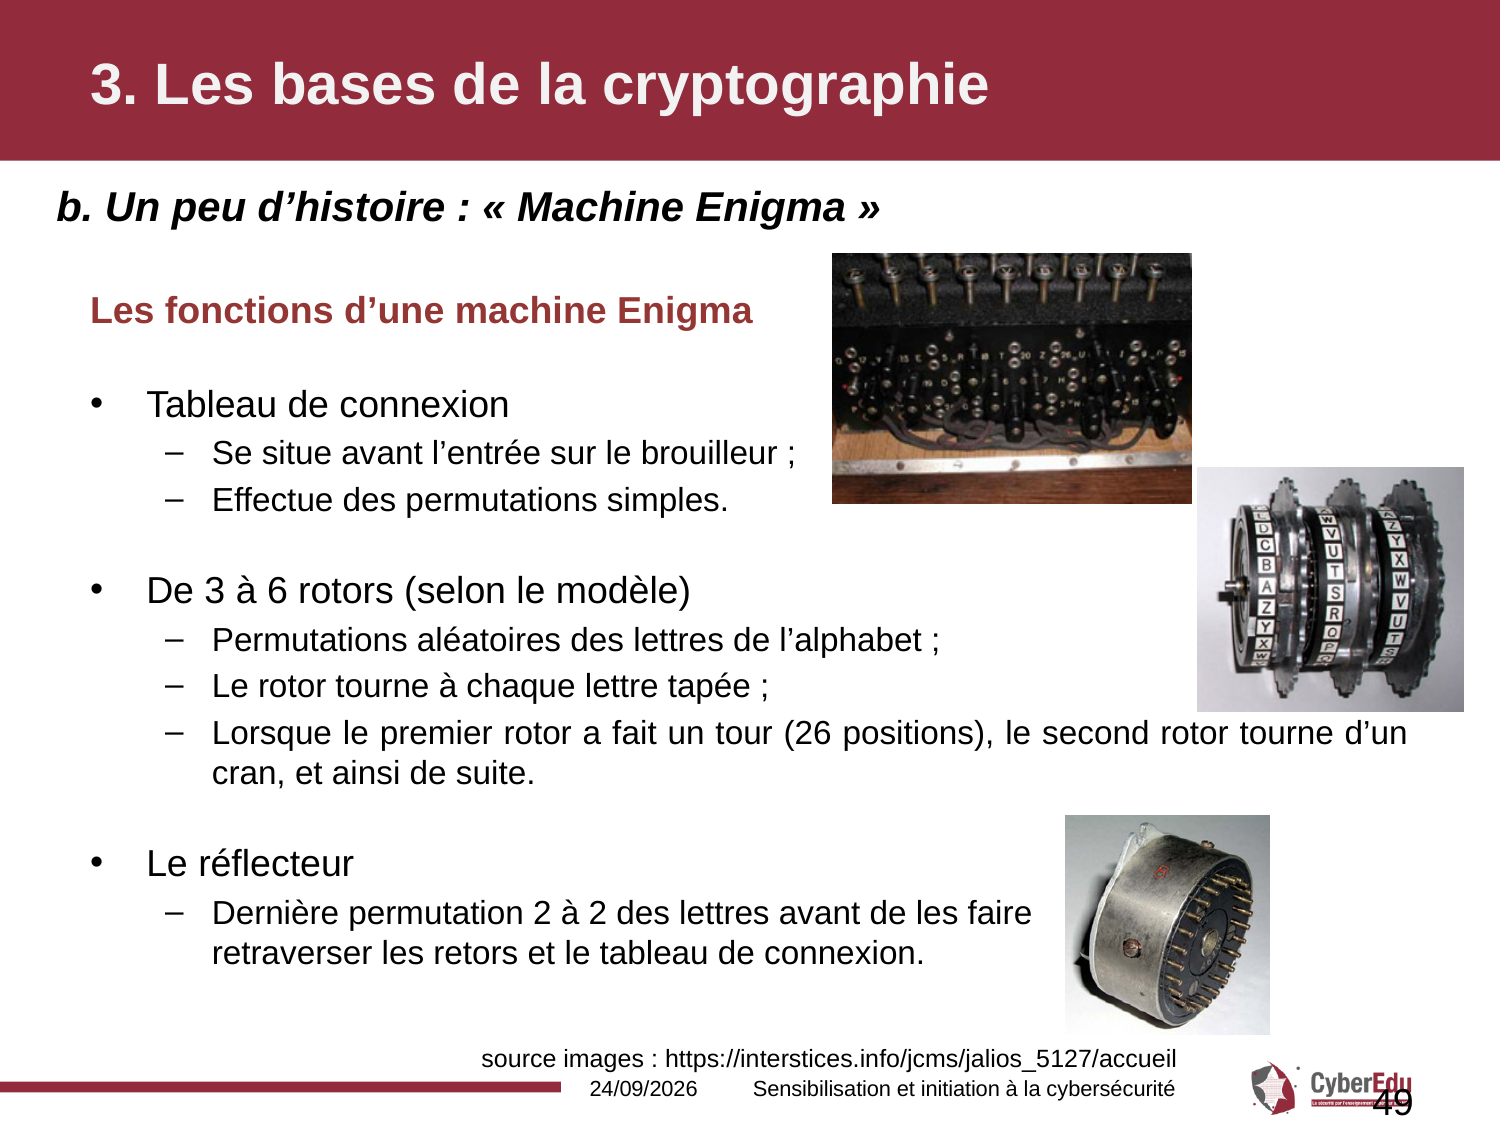

# 3. Les bases de la cryptographie
b. Un peu d’histoire : « Machine Enigma »
Les fonctions d’une machine Enigma
Tableau de connexion
Se situe avant l’entrée sur le brouilleur ;
Effectue des permutations simples.
De 3 à 6 rotors (selon le modèle)
Permutations aléatoires des lettres de l’alphabet ;
Le rotor tourne à chaque lettre tapée ;
Lorsque le premier rotor a fait un tour (26 positions), le second rotor tourne d’un cran, et ainsi de suite.
Le réflecteur
Dernière permutation 2 à 2 des lettres avant de les faire
retraverser les retors et le tableau de connexion.
source images : https://interstices.info/jcms/jalios_5127/accueil
Sensibilisation et initiation à la cybersécurité